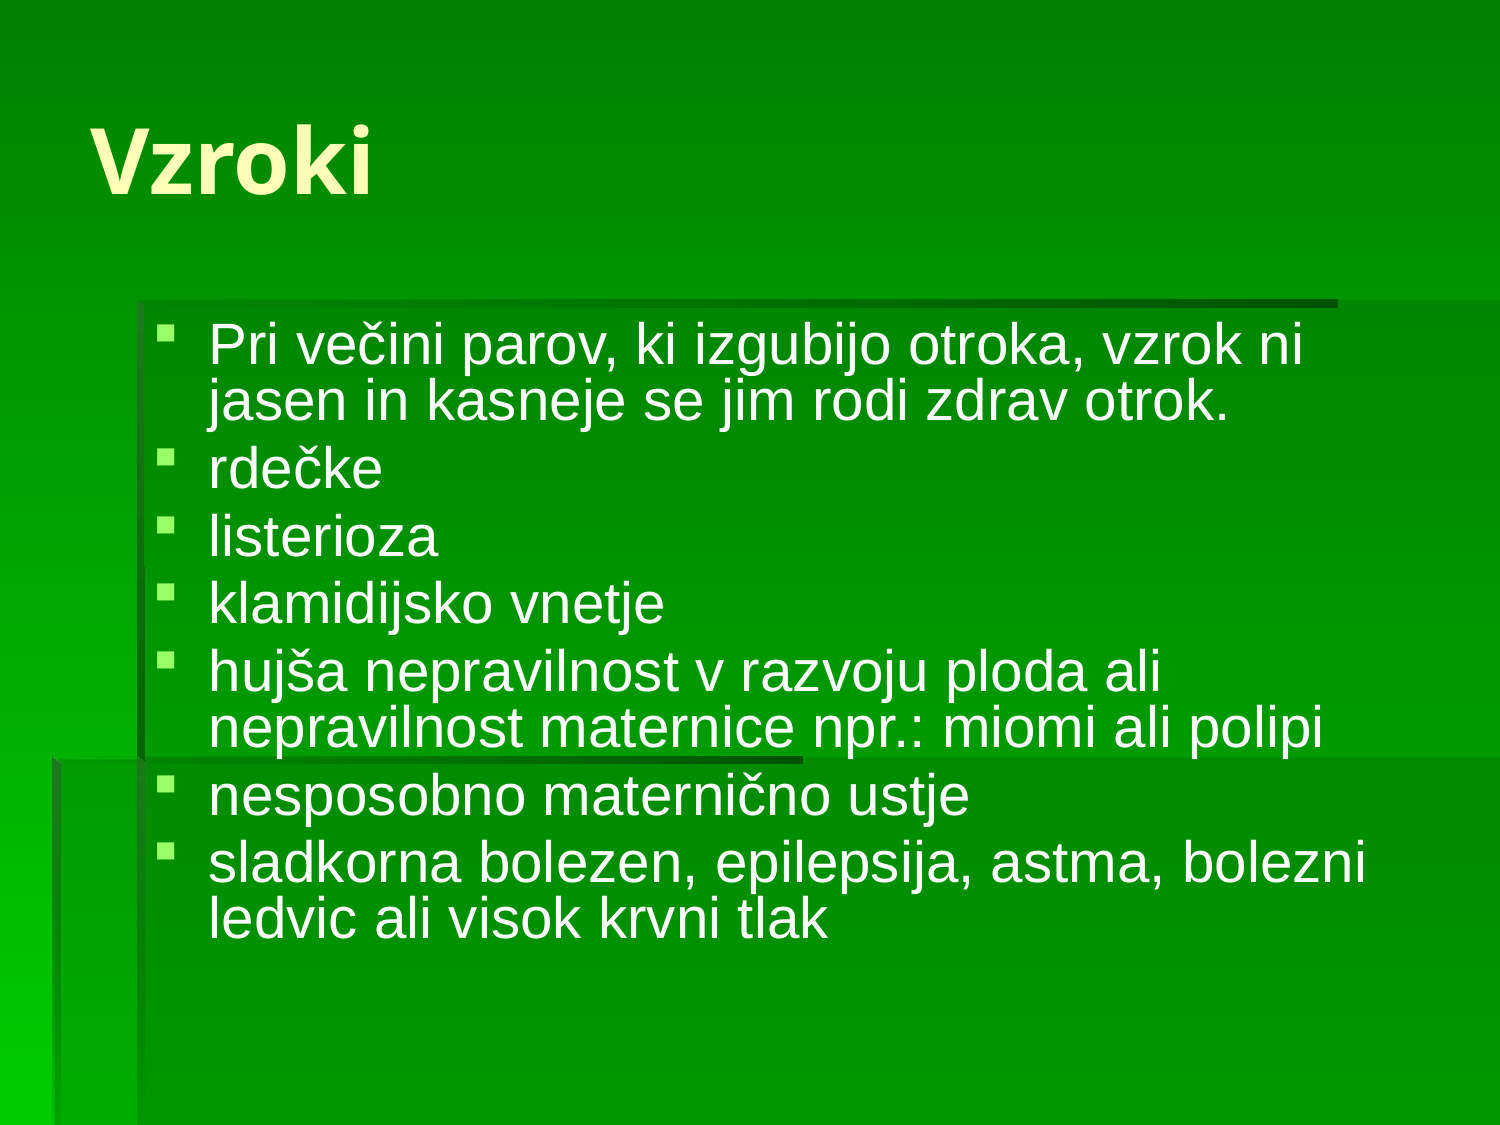

# Vzroki
Pri večini parov, ki izgubijo otroka, vzrok ni jasen in kasneje se jim rodi zdrav otrok.
rdečke
listerioza
klamidijsko vnetje
hujša nepravilnost v razvoju ploda ali nepravilnost maternice npr.: miomi ali polipi
nesposobno maternično ustje
sladkorna bolezen, epilepsija, astma, bolezni ledvic ali visok krvni tlak